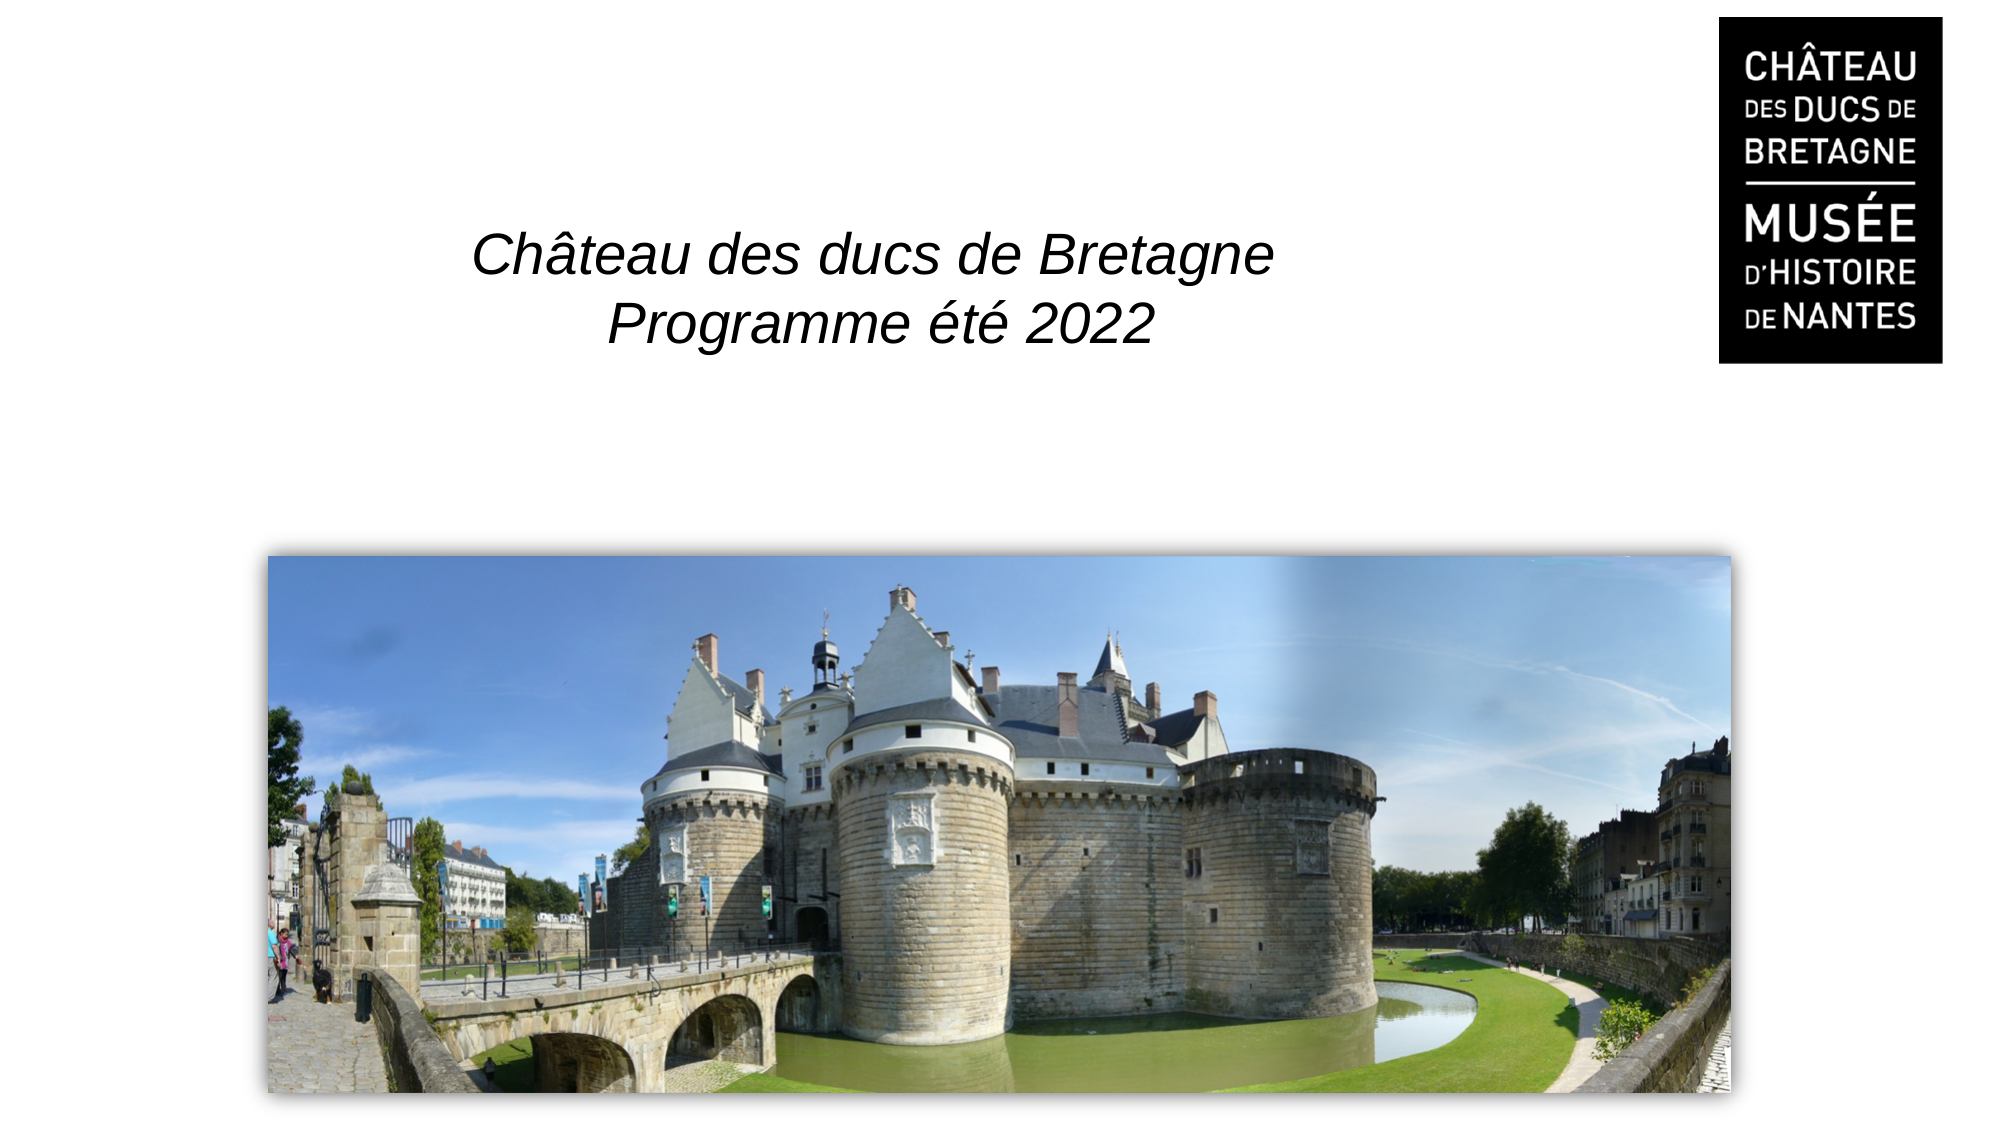

# Château des ducs de Bretagne Programme été 2022